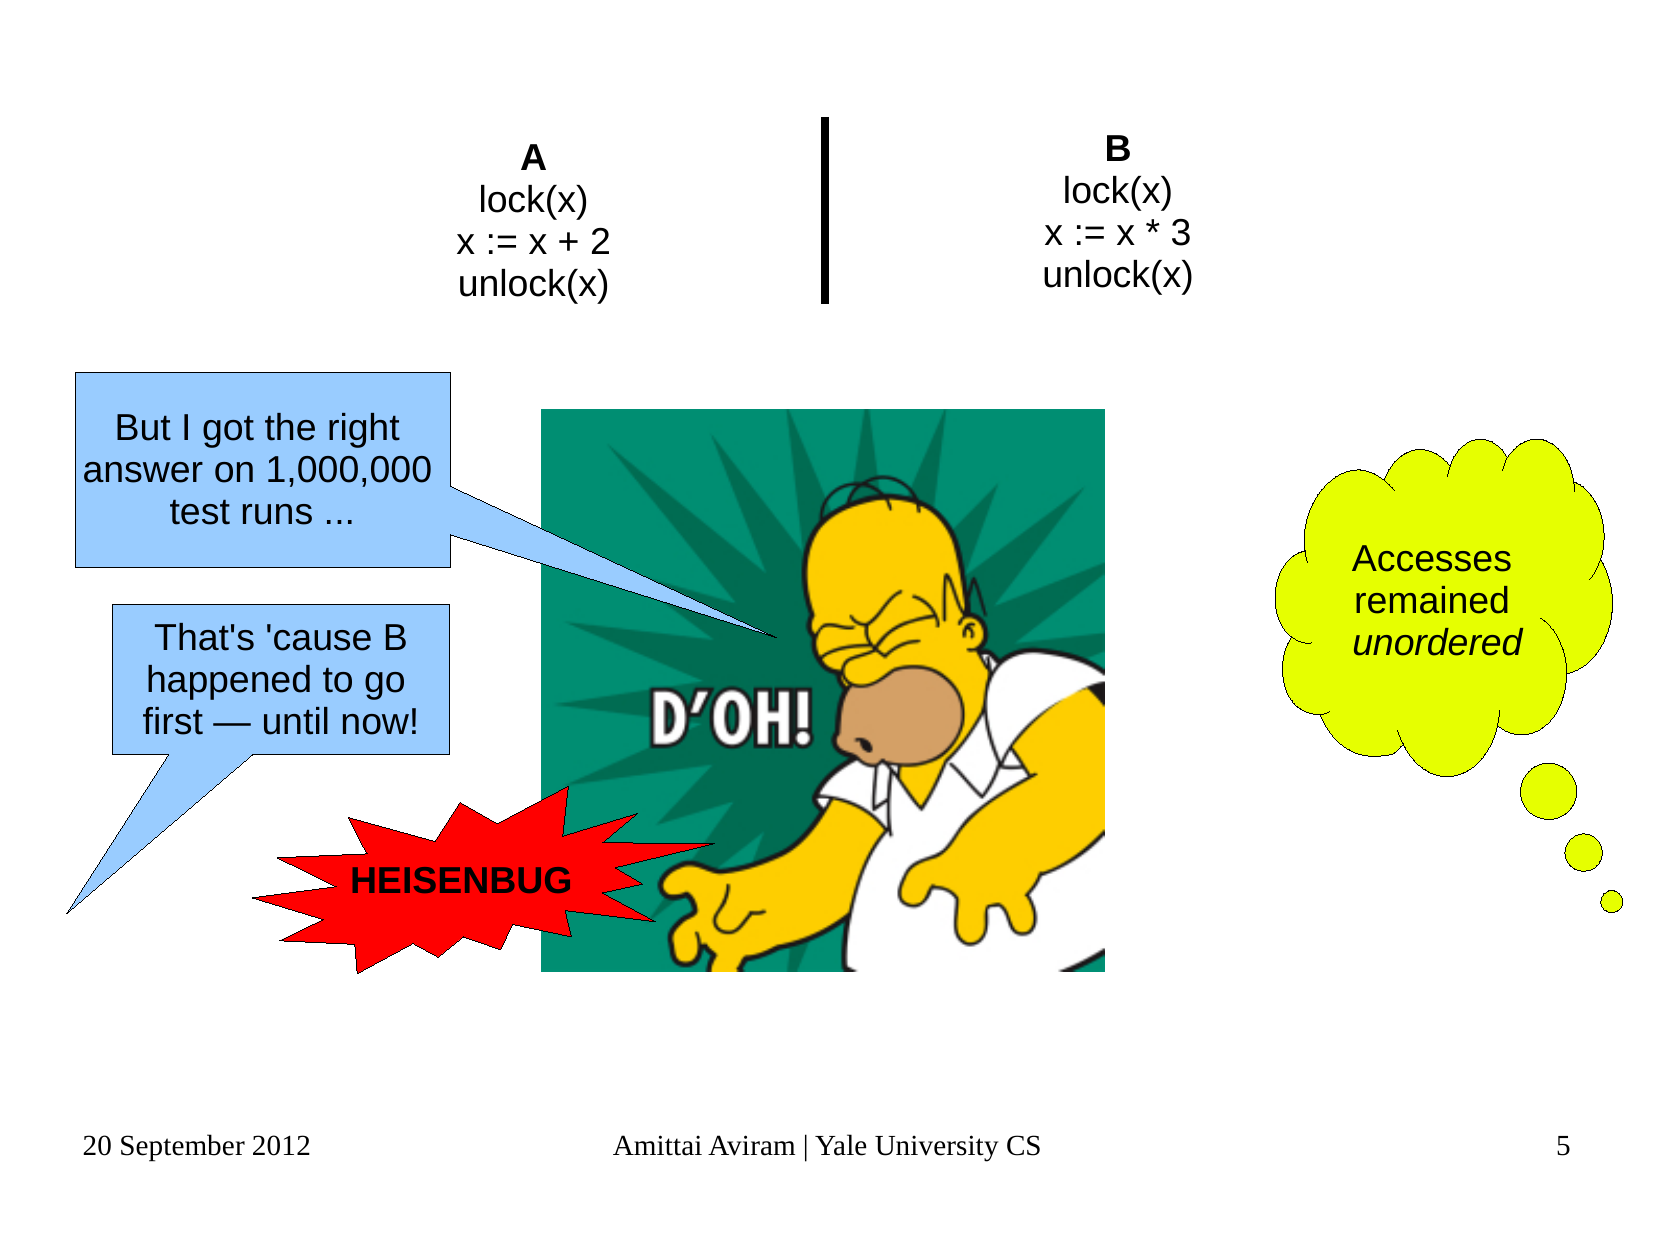

B
lock(x)
x := x * 3
unlock(x)
A
lock(x)
x := x + 2
unlock(x)
But I got the right
answer on 1,000,000
test runs ...
Accesses
remained
 unordered
That's 'cause B
happened to go
first — until now!
HEISENBUG
5